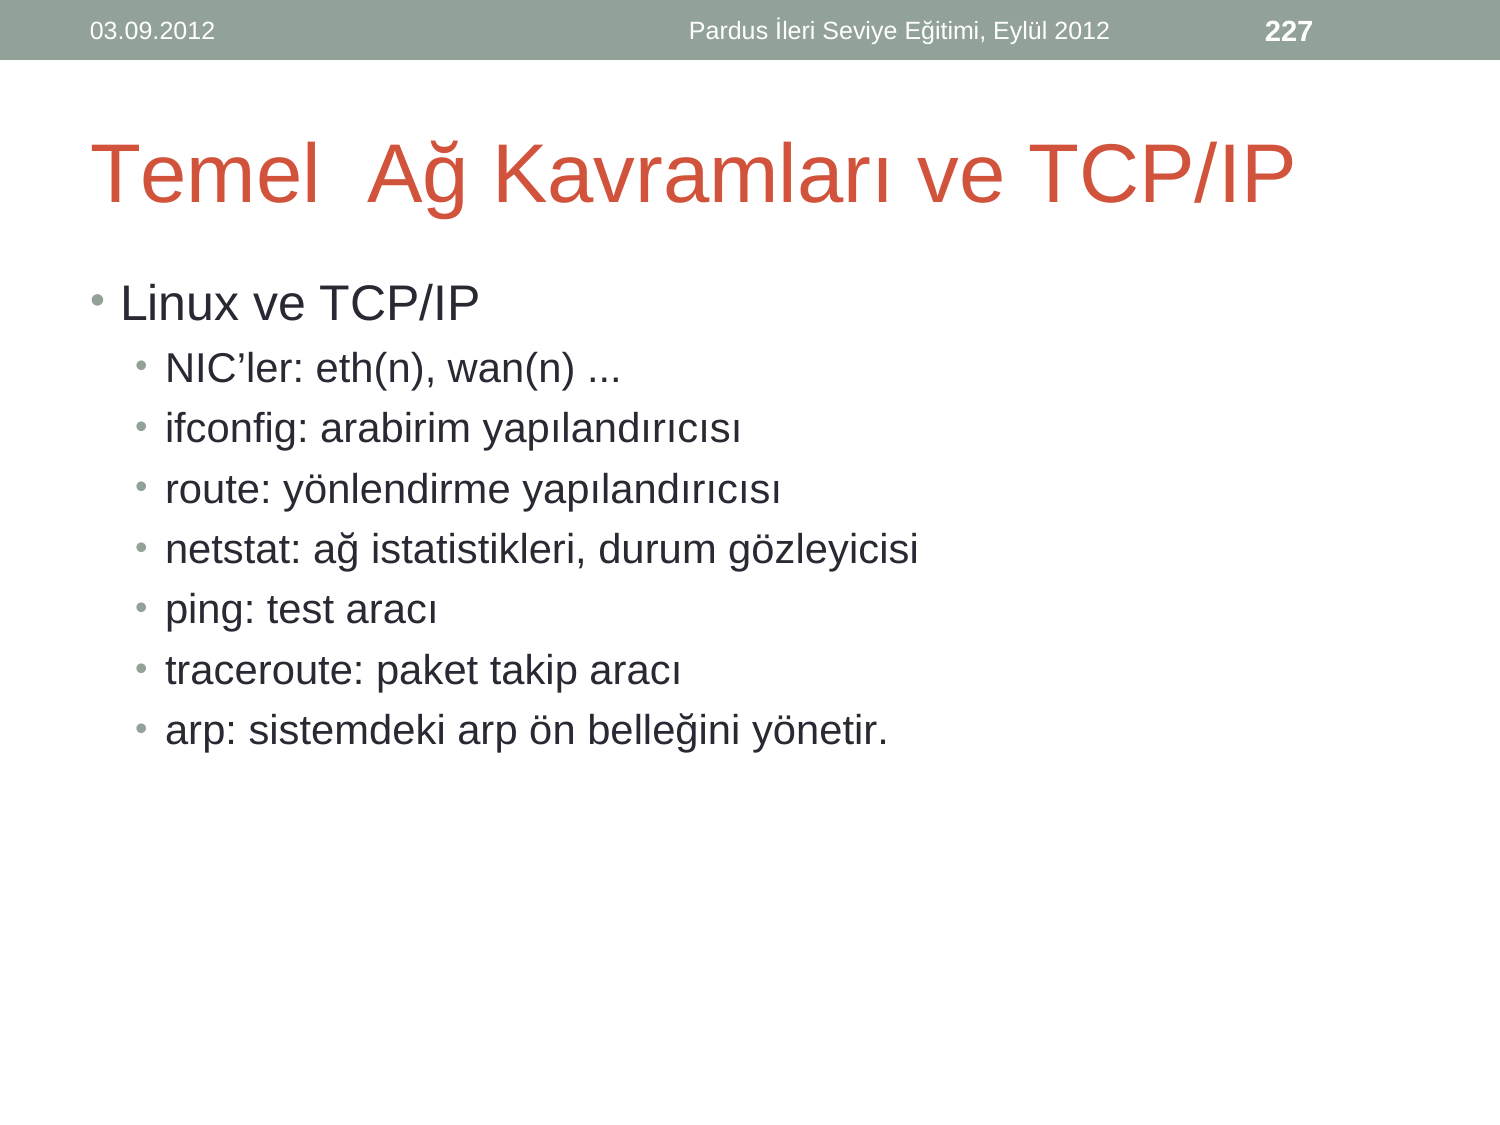

03.09.2012
Pardus İleri Seviye Eğitimi, Eylül 2012
# Temel Ağ Kavramları ve TCP/IP
Linux ve TCP/IP
NIC’ler: eth(n), wan(n) ...
ifconfig: arabirim yapılandırıcısı
route: yönlendirme yapılandırıcısı
netstat: ağ istatistikleri, durum gözleyicisi
ping: test aracı
traceroute: paket takip aracı
arp: sistemdeki arp ön belleğini yönetir.